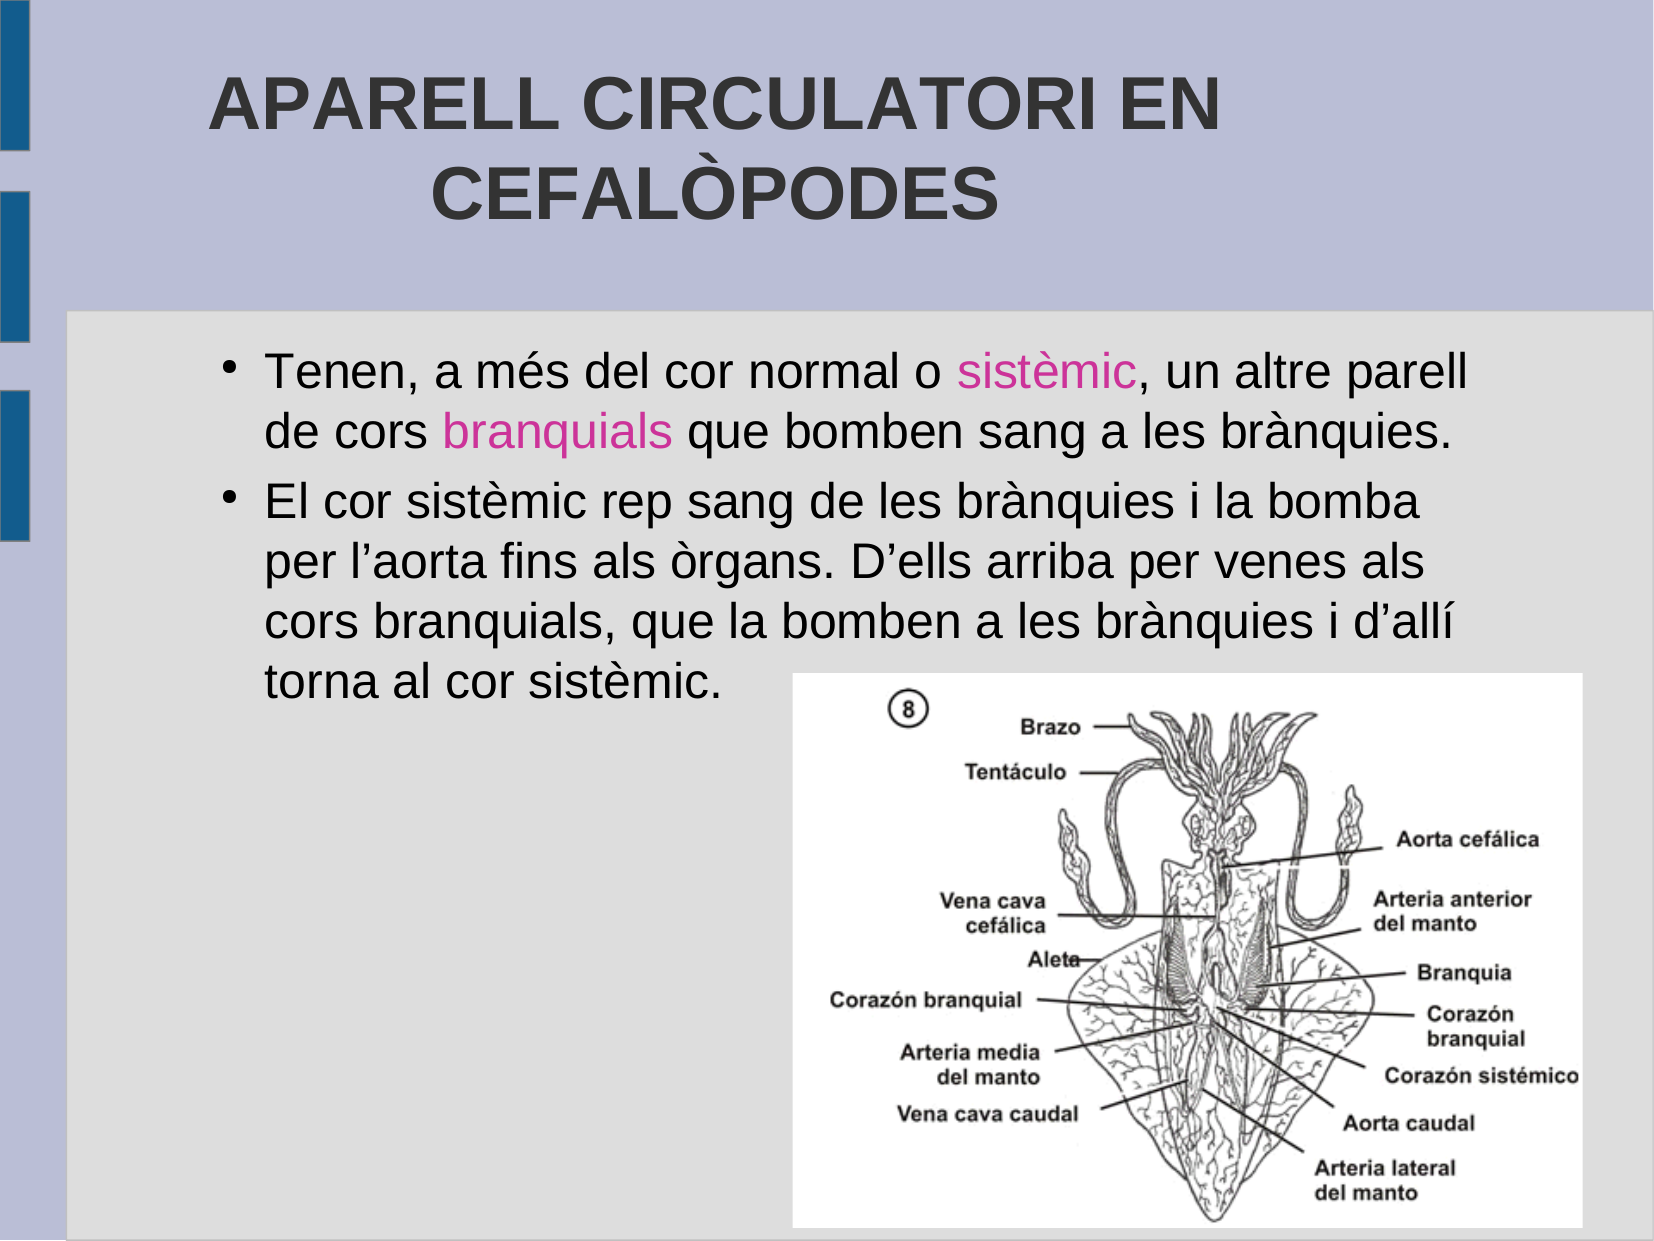

APARELL CIRCULATORI EN CEFALÒPODES
Tenen, a més del cor normal o sistèmic, un altre parell de cors branquials que bomben sang a les brànquies.
El cor sistèmic rep sang de les brànquies i la bomba per l’aorta fins als òrgans. D’ells arriba per venes als cors branquials, que la bomben a les brànquies i d’allí torna al cor sistèmic.